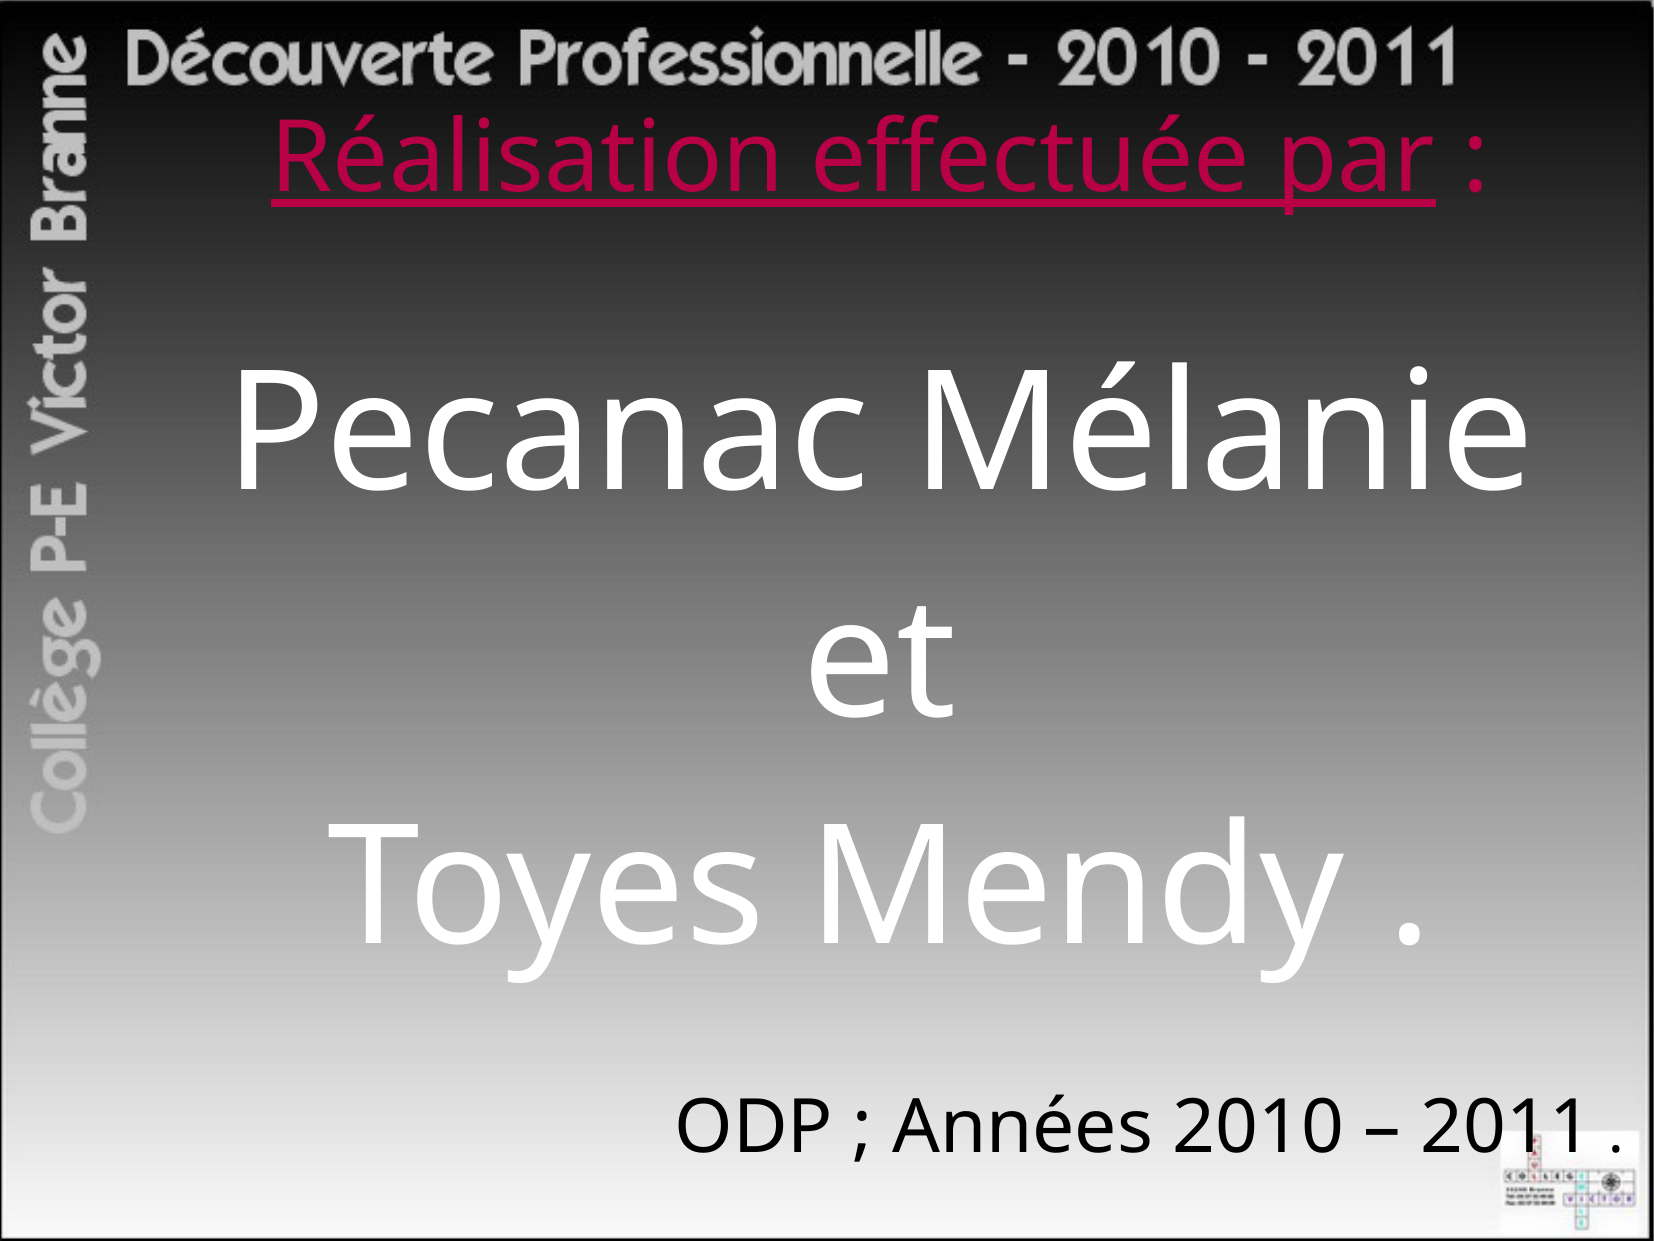

# Réalisation effectuée par :
Pecanac Mélanie
et
Toyes Mendy .
ODP ; Années 2010 – 2011 .